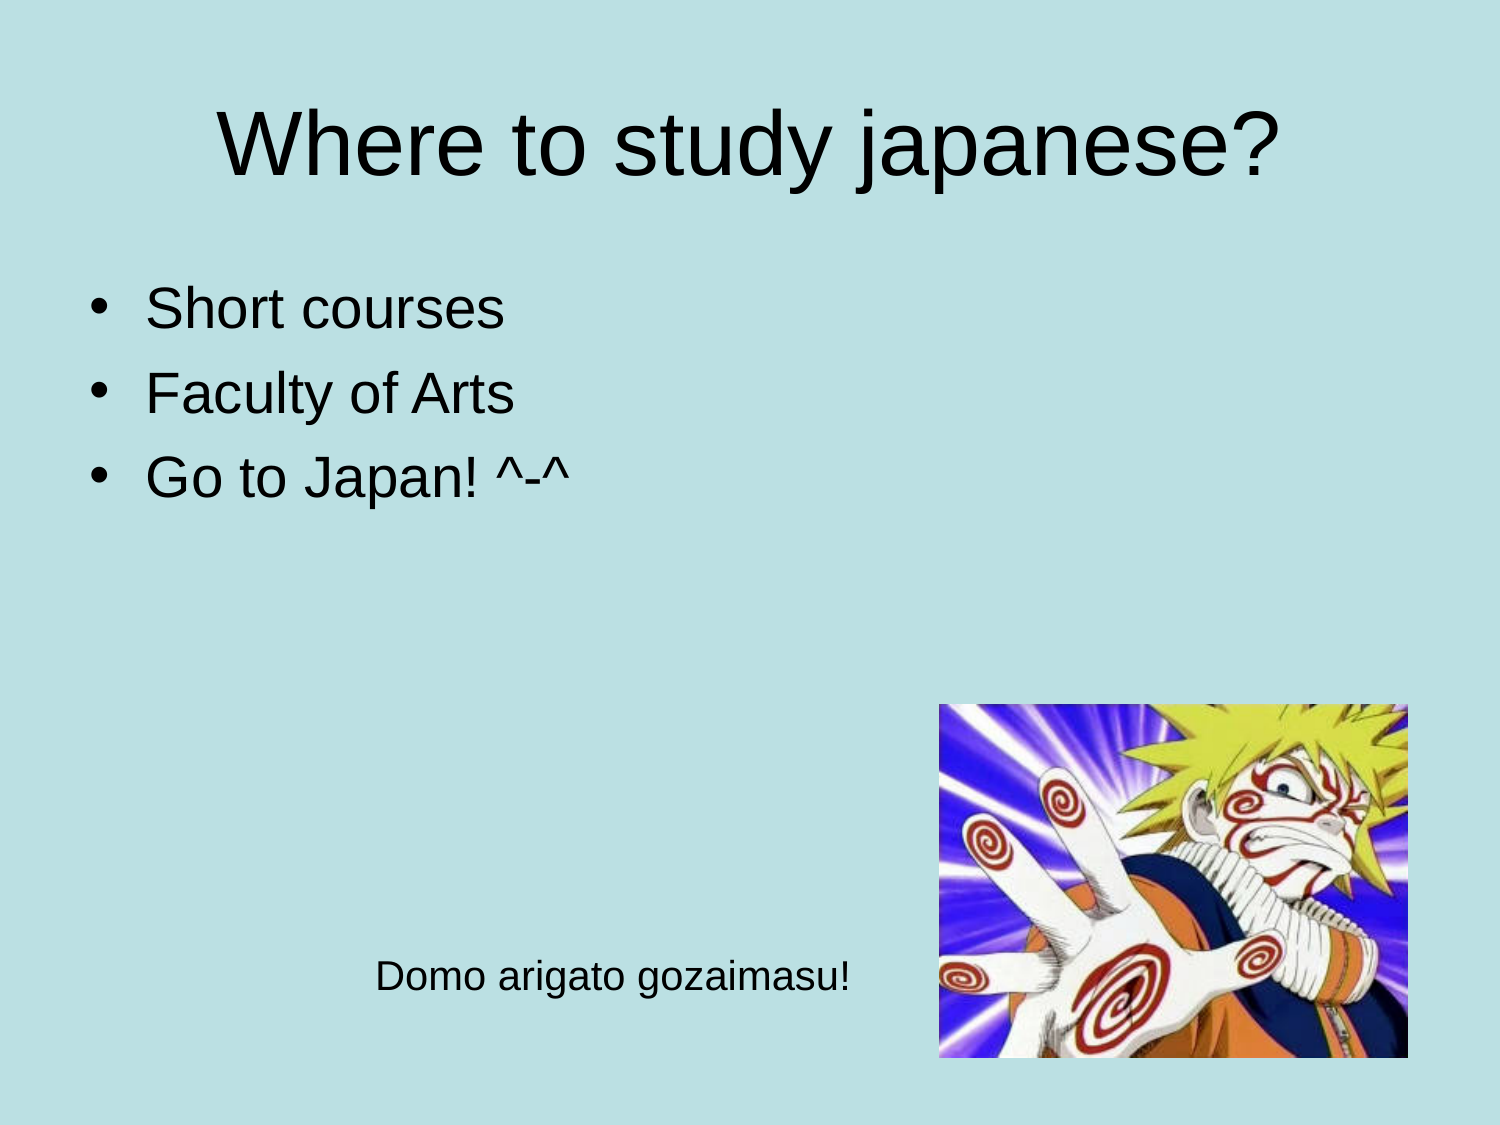

# Where to study japanese?
Short courses
Faculty of Arts
Go to Japan! ^-^
Domo arigato gozaimasu!